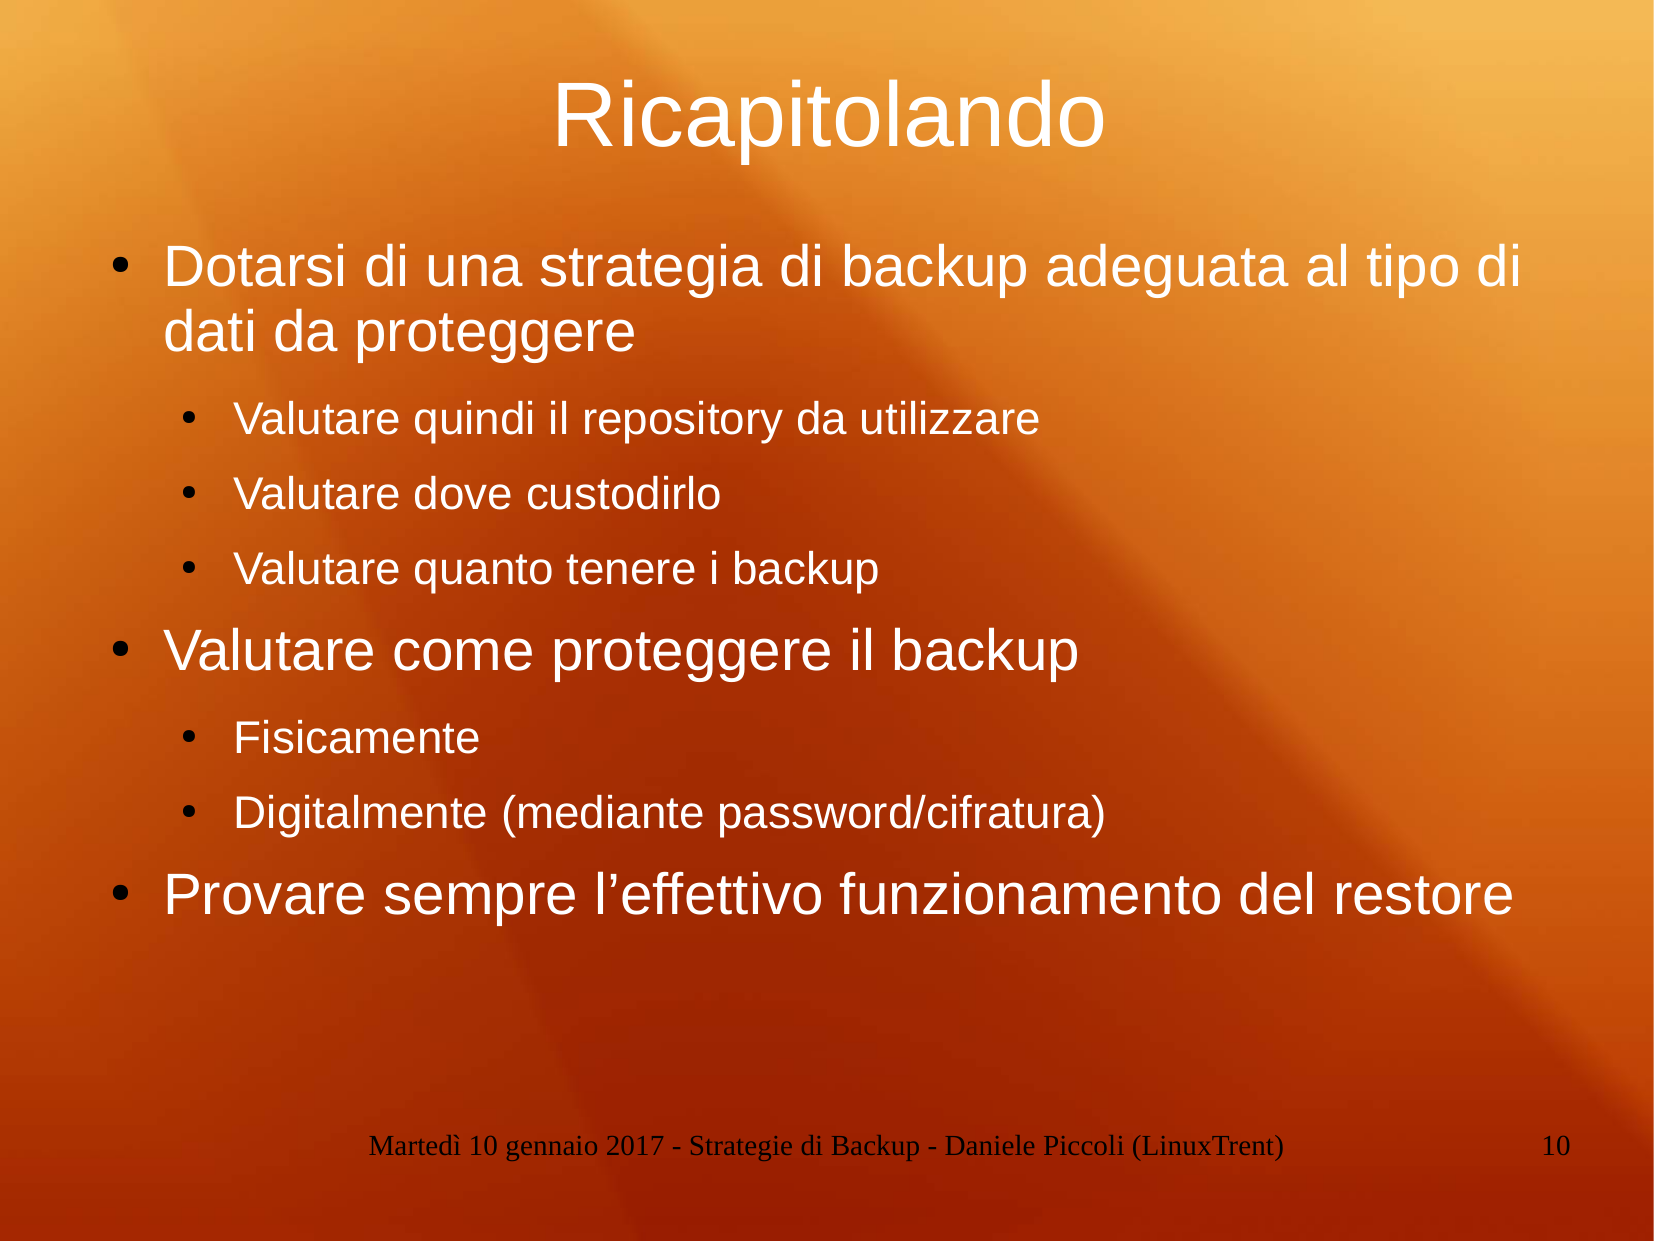

# Ricapitolando
Dotarsi di una strategia di backup adeguata al tipo di dati da proteggere
Valutare quindi il repository da utilizzare
Valutare dove custodirlo
Valutare quanto tenere i backup
Valutare come proteggere il backup
Fisicamente
Digitalmente (mediante password/cifratura)
Provare sempre l’effettivo funzionamento del restore
Martedì 10 gennaio 2017 - Strategie di Backup - Daniele Piccoli (LinuxTrent)
10